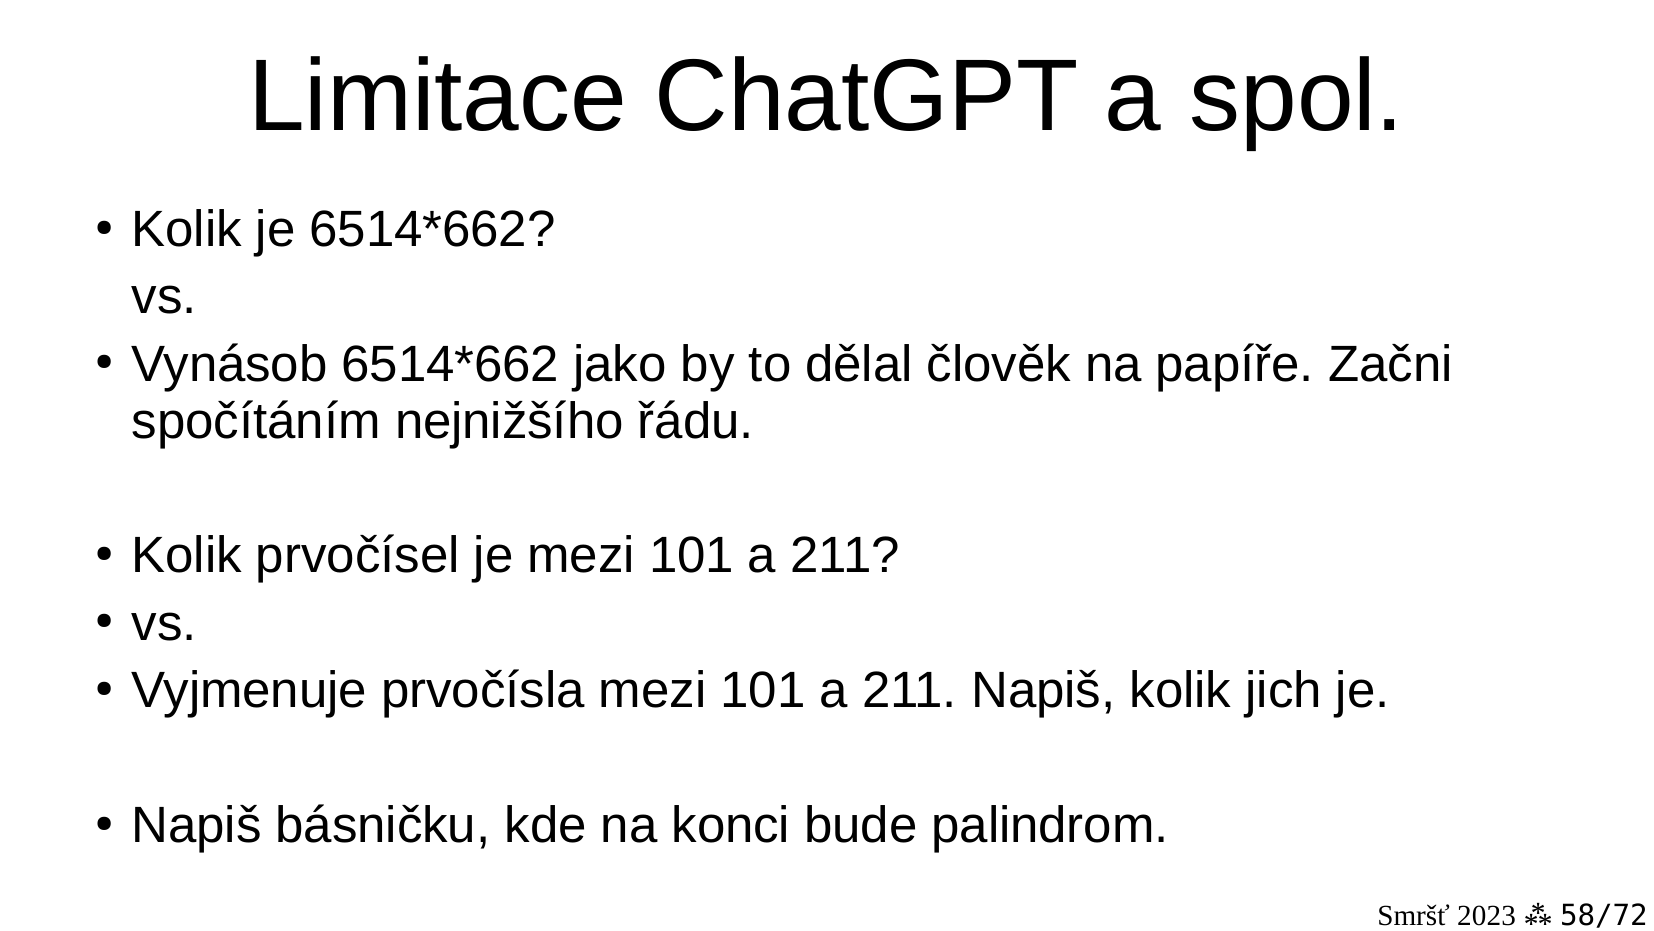

# Limitace ChatGPT a spol.
Kolik je 6514*662?
vs.
Vynásob 6514*662 jako by to dělal člověk na papíře. Začni spočítáním nejnižšího řádu.
Kolik prvočísel je mezi 101 a 211?
vs.
Vyjmenuje prvočísla mezi 101 a 211. Napiš, kolik jich je.
Napiš básničku, kde na konci bude palindrom.
58